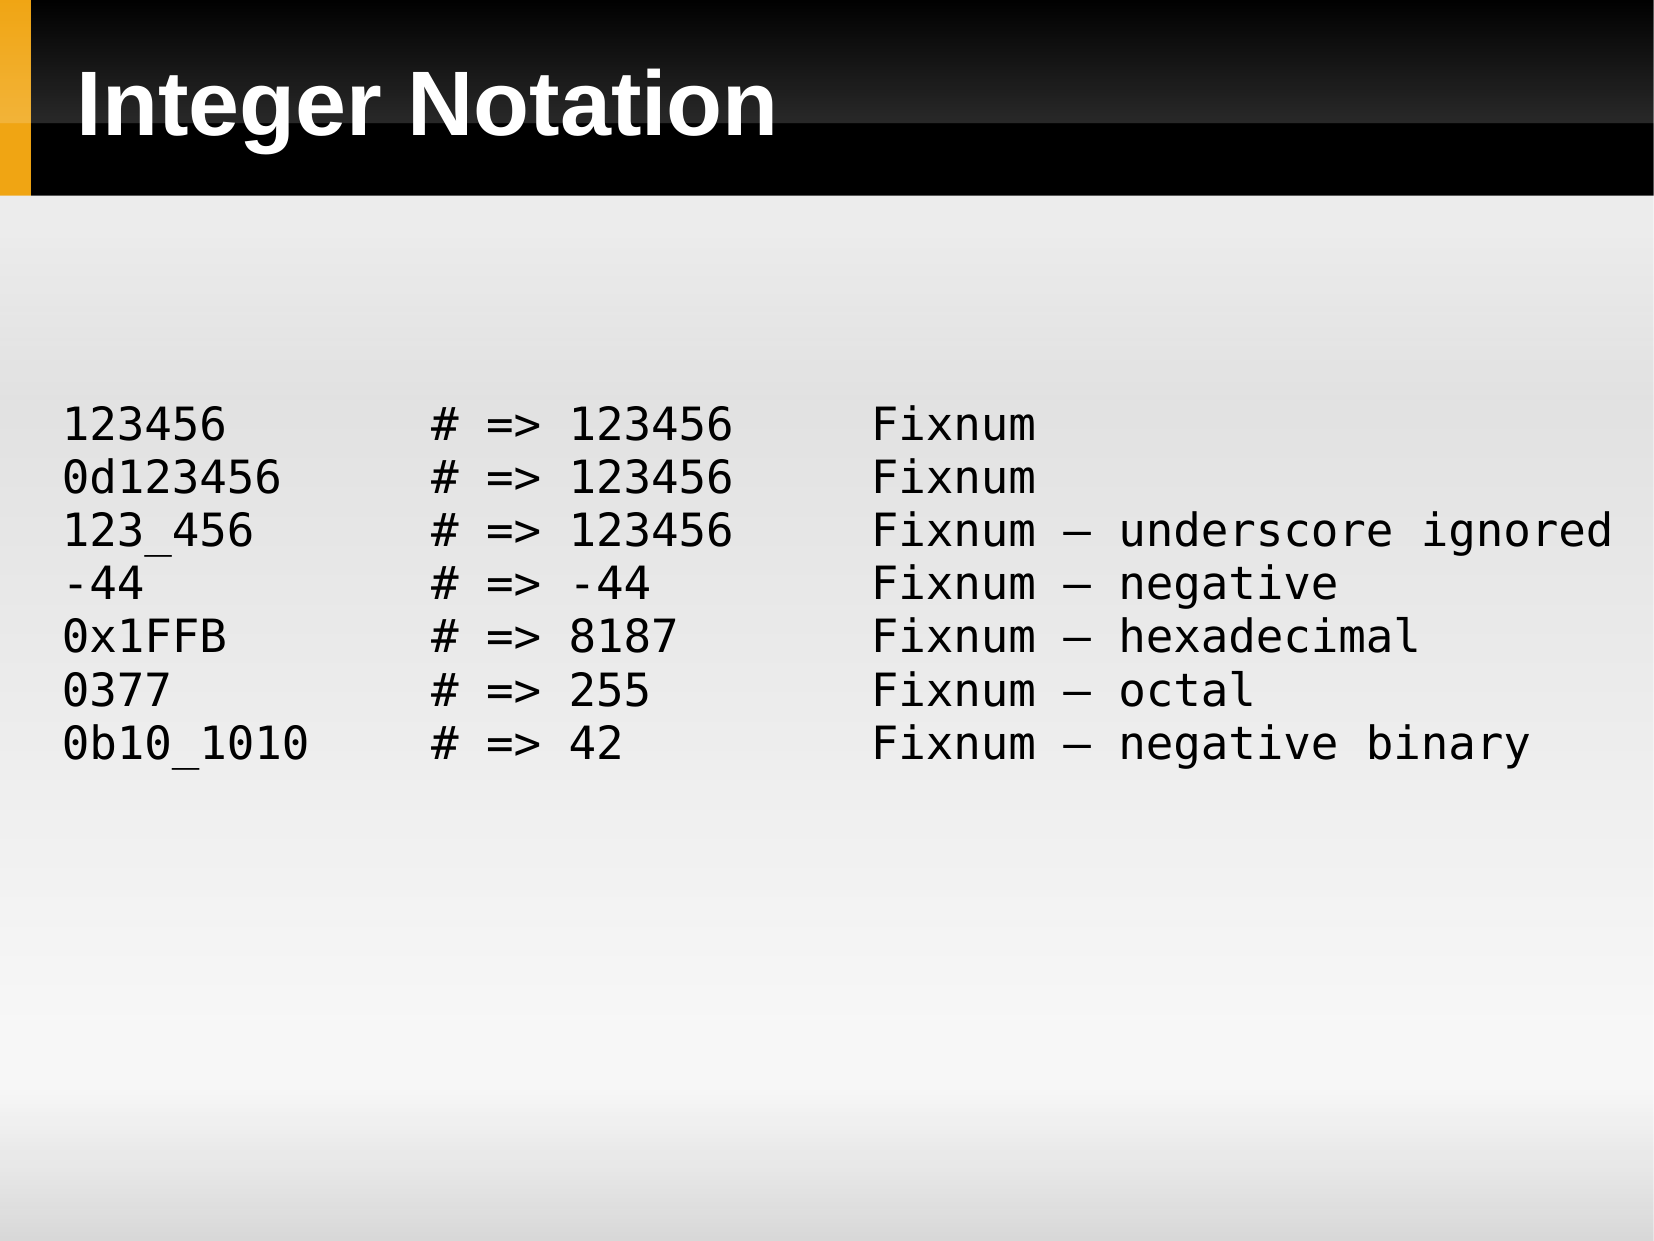

# Integer Notation
123456 			# => 123456 Fixnum
0d123456			# => 123456 Fixnum
123_456			# => 123456 Fixnum – underscore ignored
-44				# => -44 Fixnum – negative
0x1FFB			# => 8187 Fixnum – hexadecimal
0377				# => 255 Fixnum – octal
0b10_1010		# => 42 Fixnum – negative binary